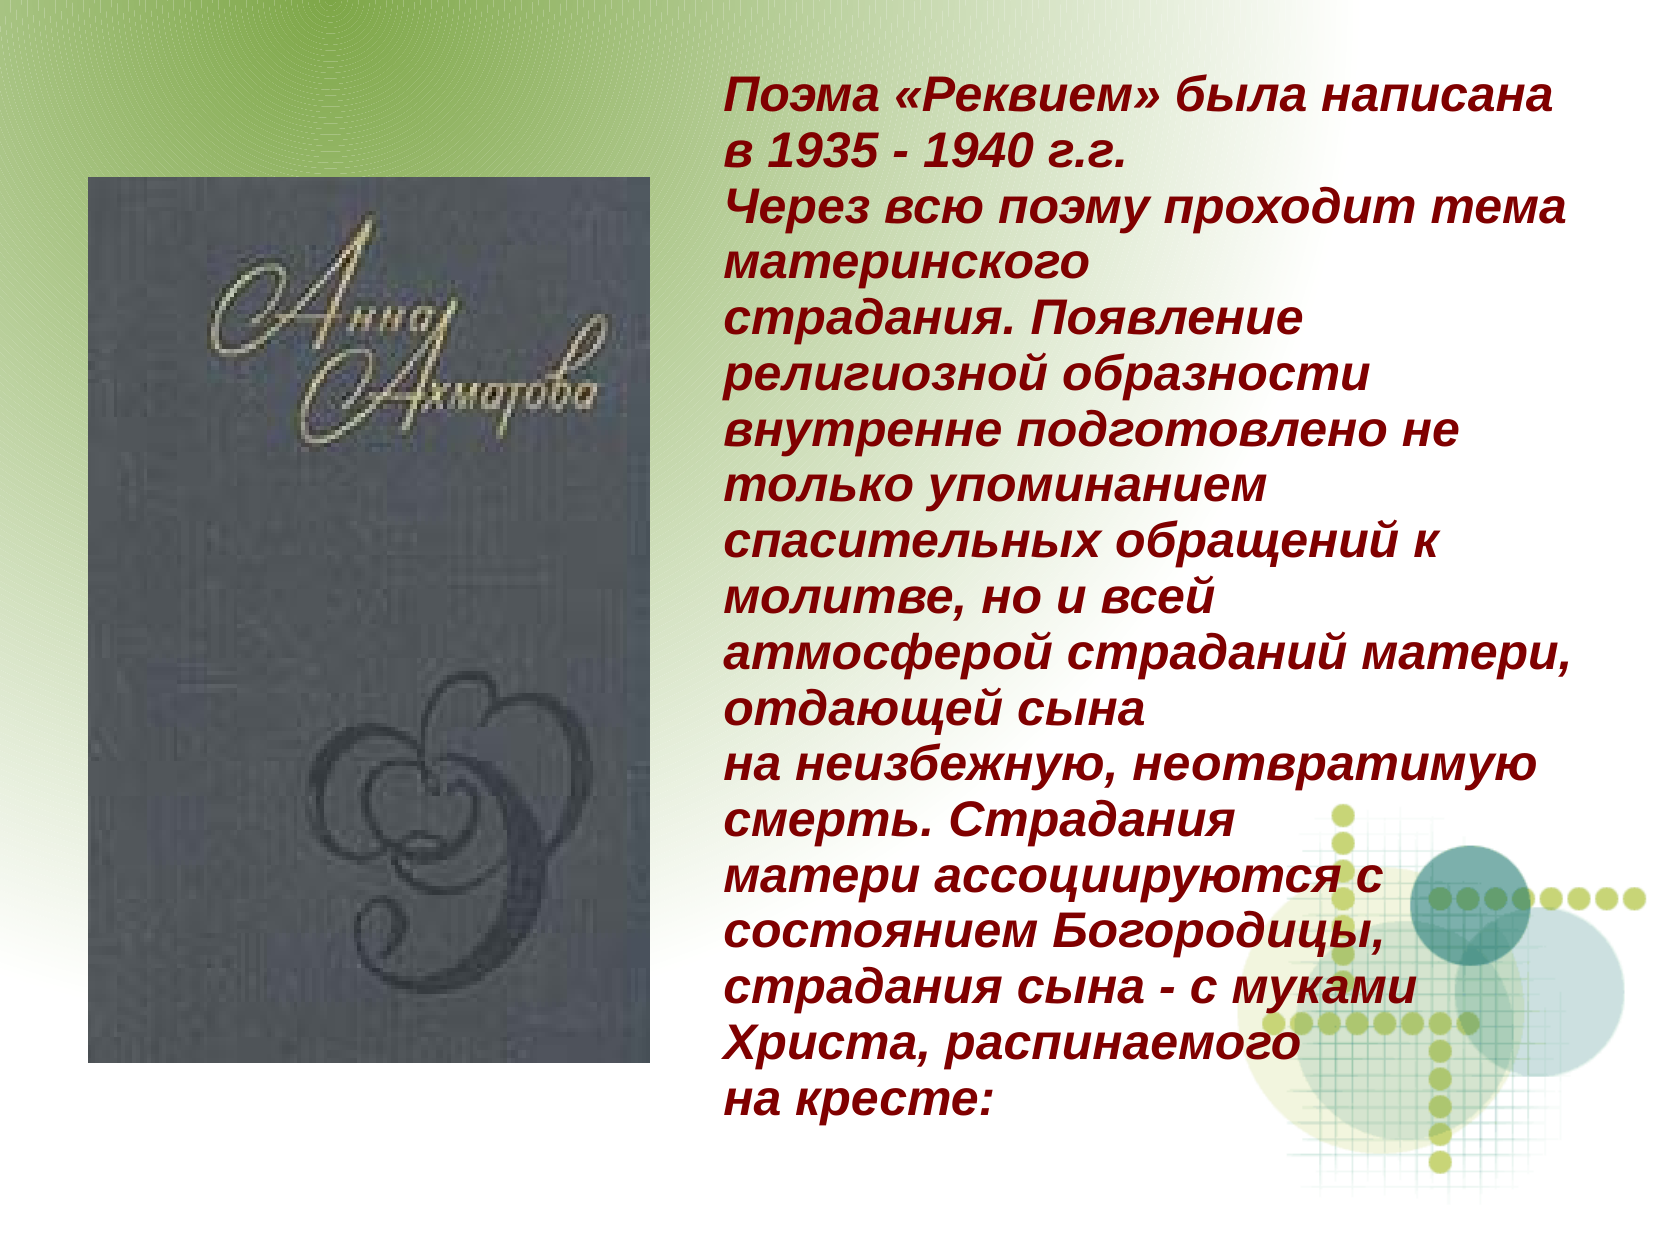

Поэма «Реквием» была написана в 1935 - 1940 г.г.
Через всю поэму проходит тема материнского
страдания. Появление религиозной образности
внутренне подготовлено не только упоминанием
спасительных обращений к молитве, но и всей
атмосферой страданий матери, отдающей сына
на неизбежную, неотвратимую смерть. Страдания
матери ассоциируются с состоянием Богородицы,
страдания сына - с муками Христа, распинаемого
на кресте: